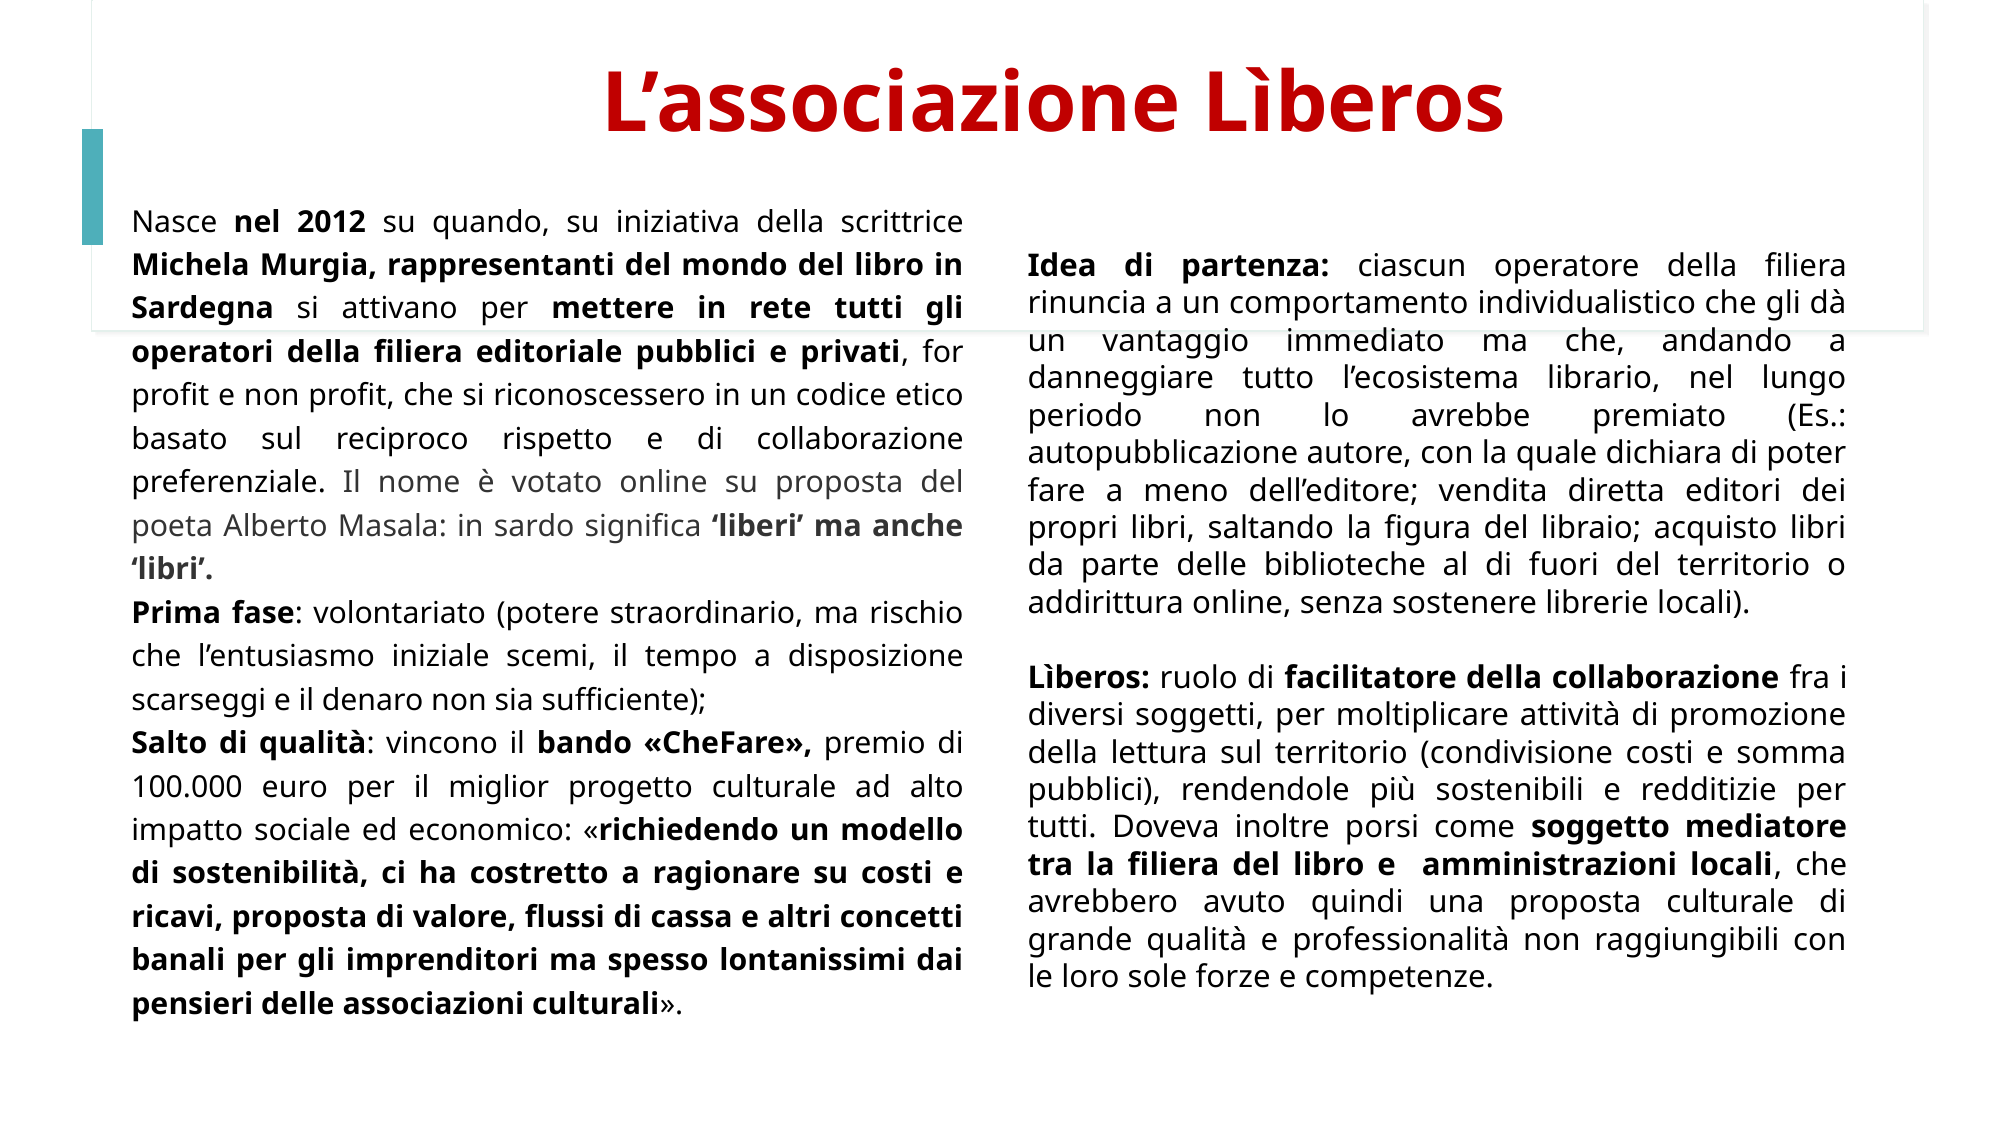

# L’associazione Lìberos
Nasce nel 2012 su quando, su iniziativa della scrittrice Michela Murgia, rappresentanti del mondo del libro in Sardegna si attivano per mettere in rete tutti gli operatori della filiera editoriale pubblici e privati, for profit e non profit, che si riconoscessero in un codice etico basato sul reciproco rispetto e di collaborazione preferenziale. Il nome è votato online su proposta del poeta Alberto Masala: in sardo significa ‘liberi’ ma anche ‘libri’.
Prima fase: volontariato (potere straordinario, ma rischio che l’entusiasmo iniziale scemi, il tempo a disposizione scarseggi e il denaro non sia sufficiente);
Salto di qualità: vincono il bando «CheFare», premio di 100.000 euro per il miglior progetto culturale ad alto impatto sociale ed economico: «richiedendo un modello di sostenibilità, ci ha costretto a ragionare su costi e ricavi, proposta di valore, flussi di cassa e altri concetti banali per gli imprenditori ma spesso lontanissimi dai pensieri delle associazioni culturali».
Idea di partenza: ciascun operatore della filiera rinuncia a un comportamento individualistico che gli dà un vantaggio immediato ma che, andando a danneggiare tutto l’ecosistema librario, nel lungo periodo non lo avrebbe premiato (Es.: autopubblicazione autore, con la quale dichiara di poter fare a meno dell’editore; vendita diretta editori dei propri libri, saltando la figura del libraio; acquisto libri da parte delle biblioteche al di fuori del territorio o addirittura online, senza sostenere librerie locali).
Lìberos: ruolo di facilitatore della collaborazione fra i diversi soggetti, per moltiplicare attività di promozione della lettura sul territorio (condivisione costi e somma pubblici), rendendole più sostenibili e redditizie per tutti. Doveva inoltre porsi come soggetto mediatore tra la filiera del libro e amministrazioni locali, che avrebbero avuto quindi una proposta culturale di grande qualità e professionalità non raggiungibili con le loro sole forze e competenze.